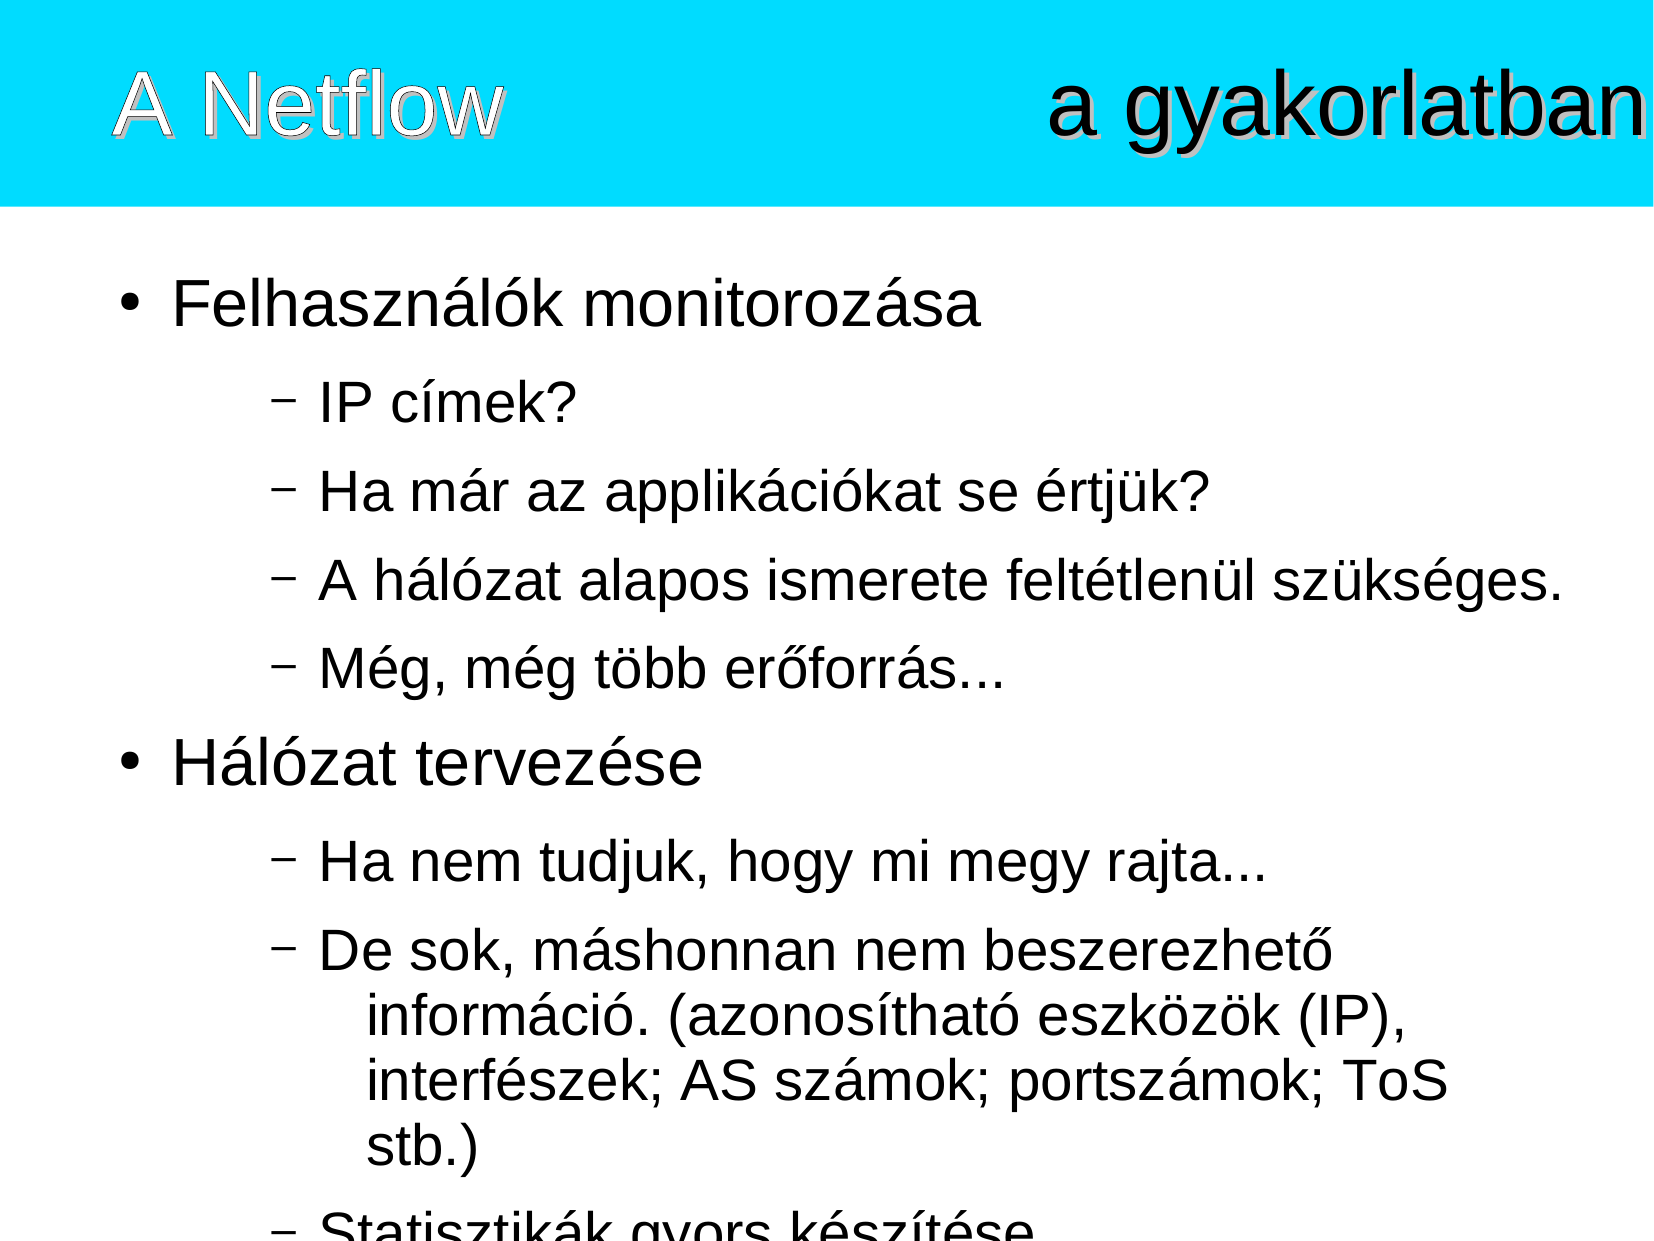

A Netflow	a gyakorlatban
# Felhasználók monitorozása
IP címek?
Ha már az applikációkat se értjük?
A hálózat alapos ismerete feltétlenül szükséges.
Még, még több erőforrás...
Hálózat tervezése
Ha nem tudjuk, hogy mi megy rajta...
De sok, máshonnan nem beszerezhető információ. (azonosítható eszközök (IP), interfészek; AS számok; portszámok; ToS stb.)
Statisztikák gyors készítése